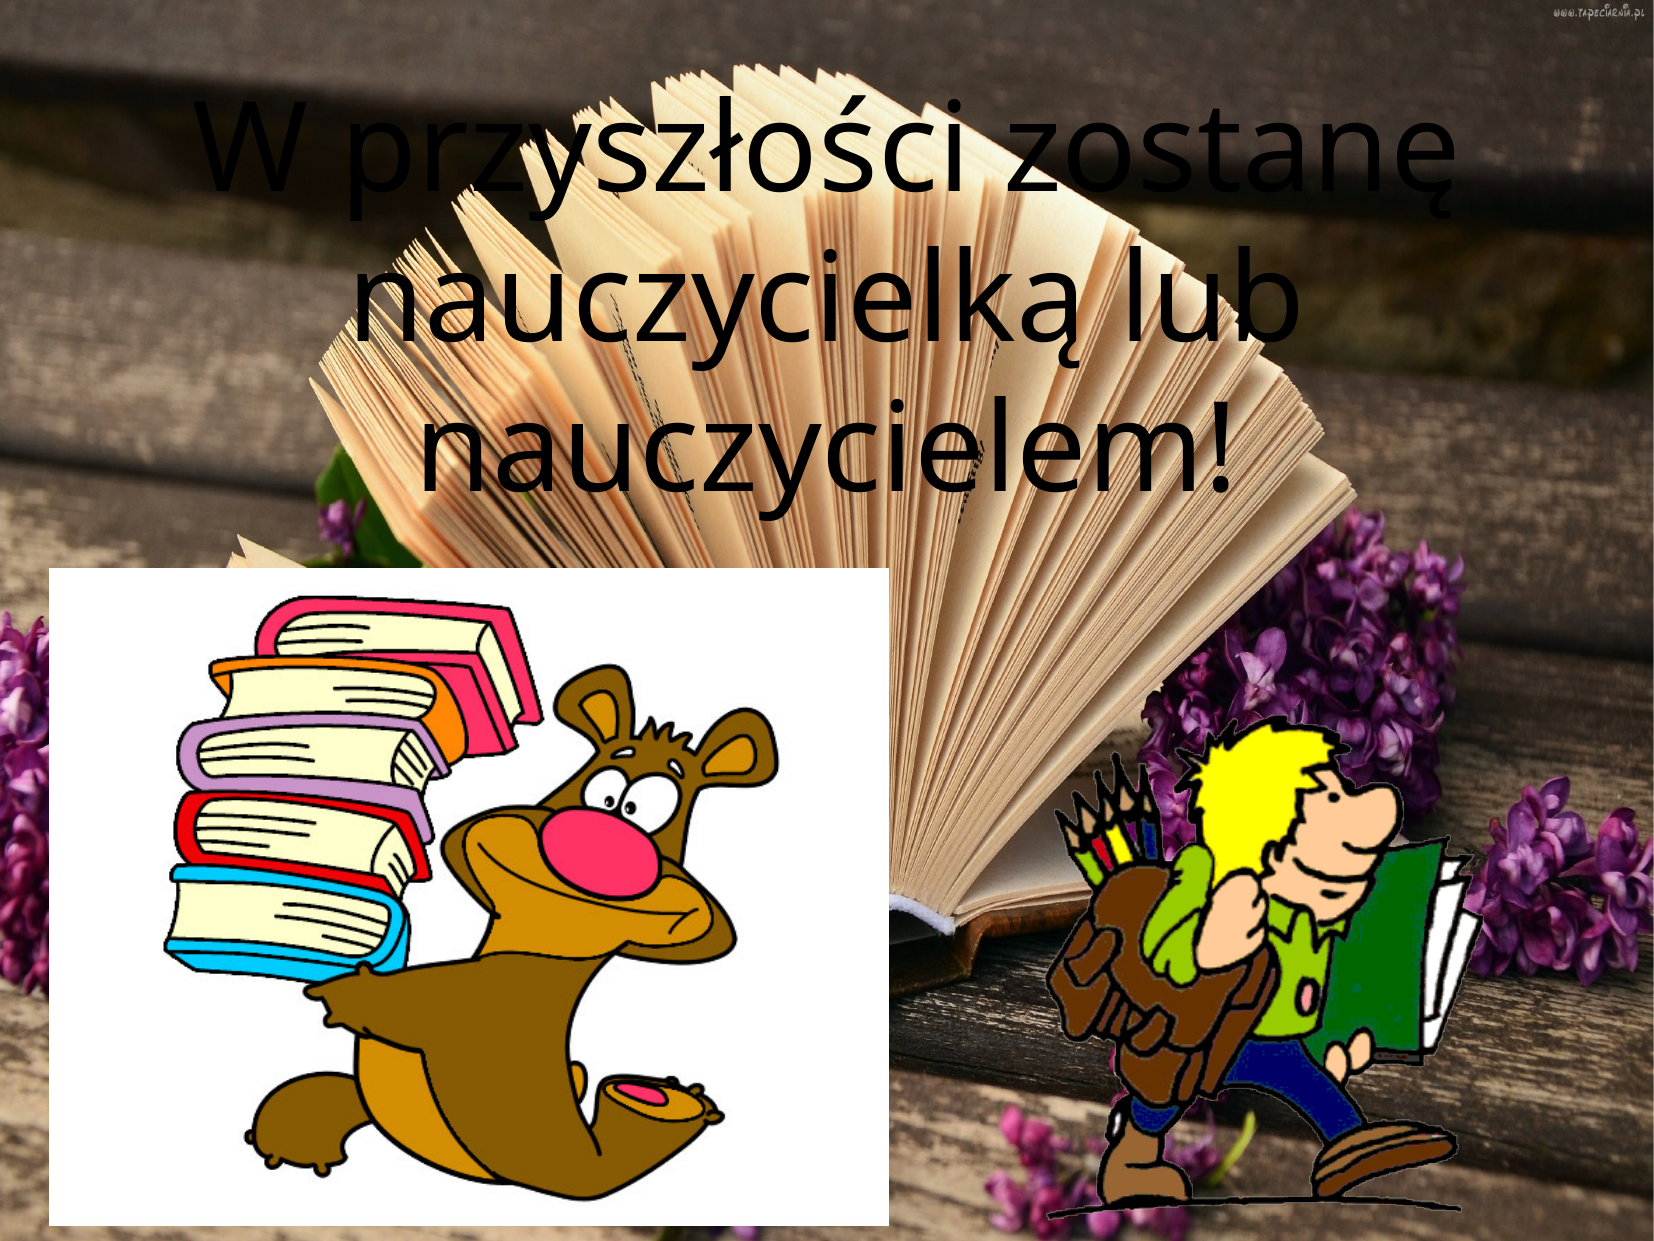

# W przyszłości zostanę nauczycielką lub nauczycielem!